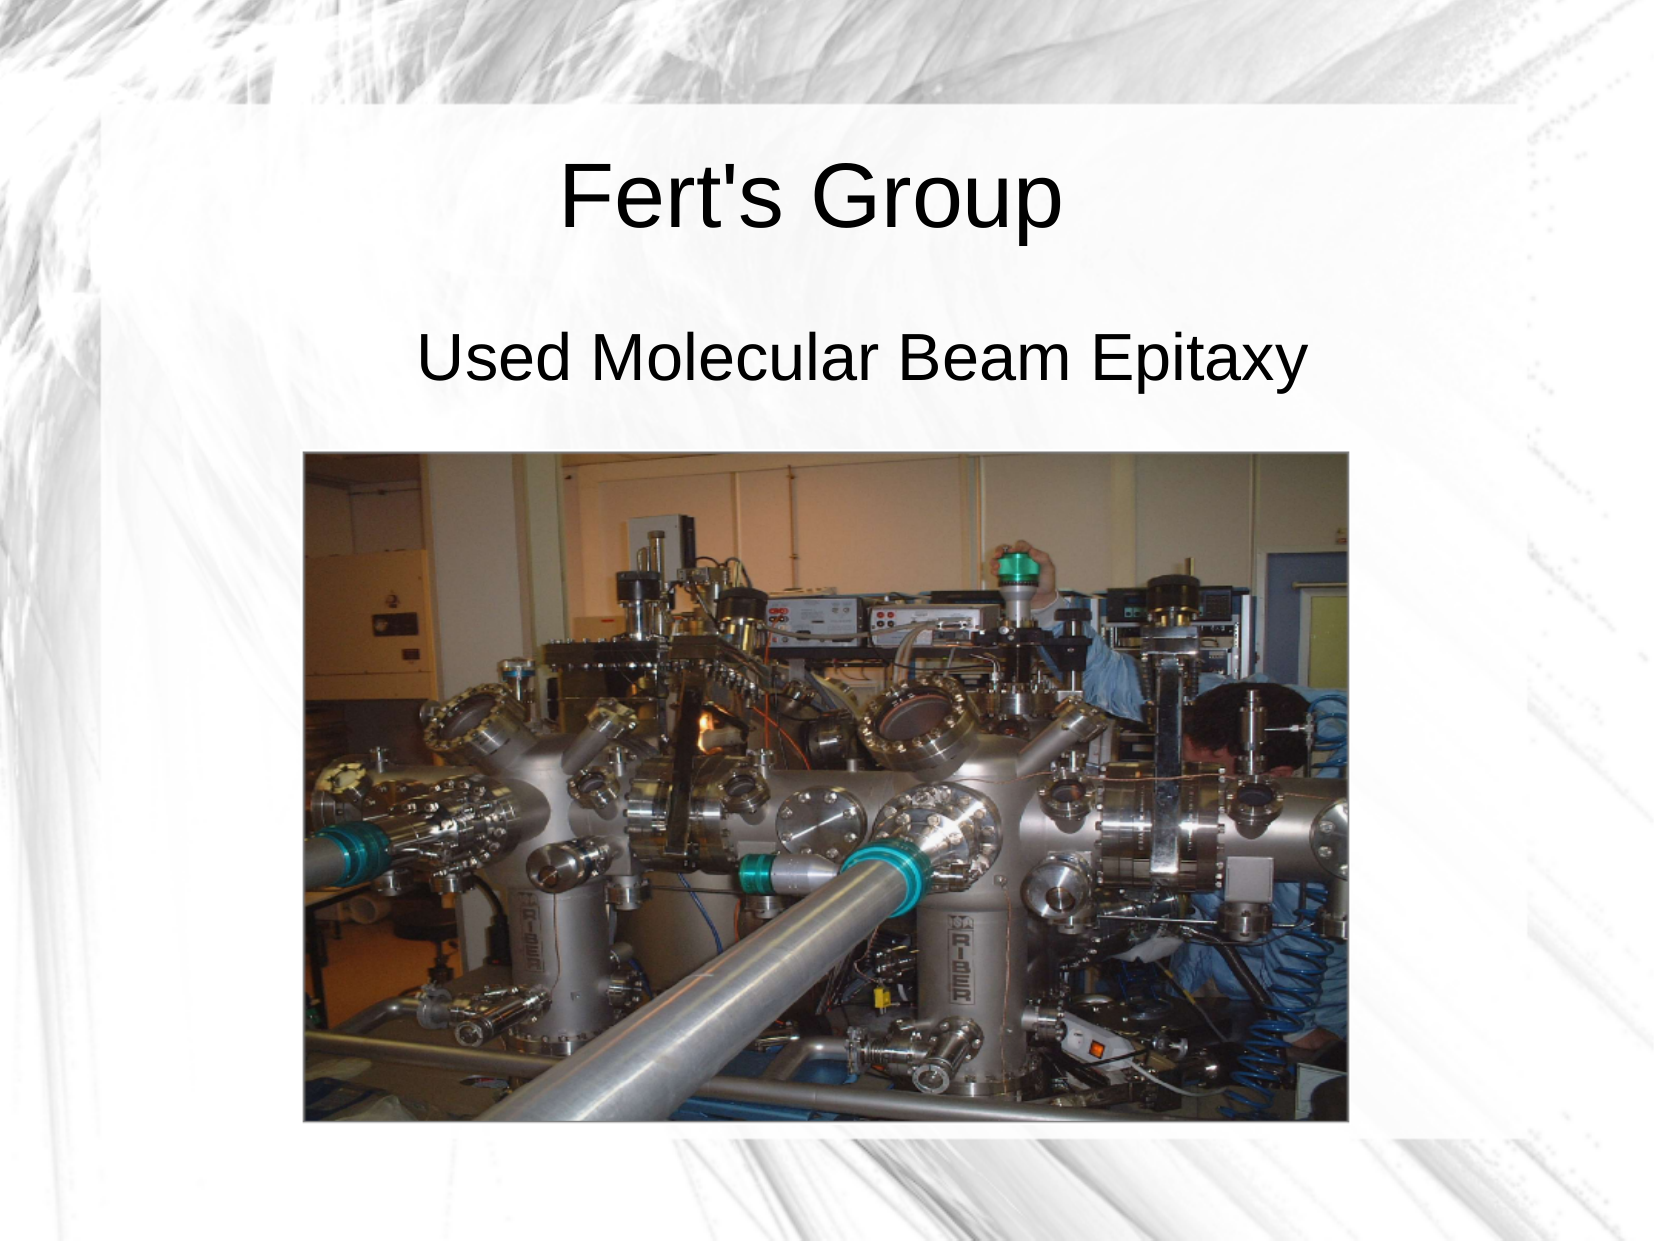

# Fert's Group
Used Molecular Beam Epitaxy